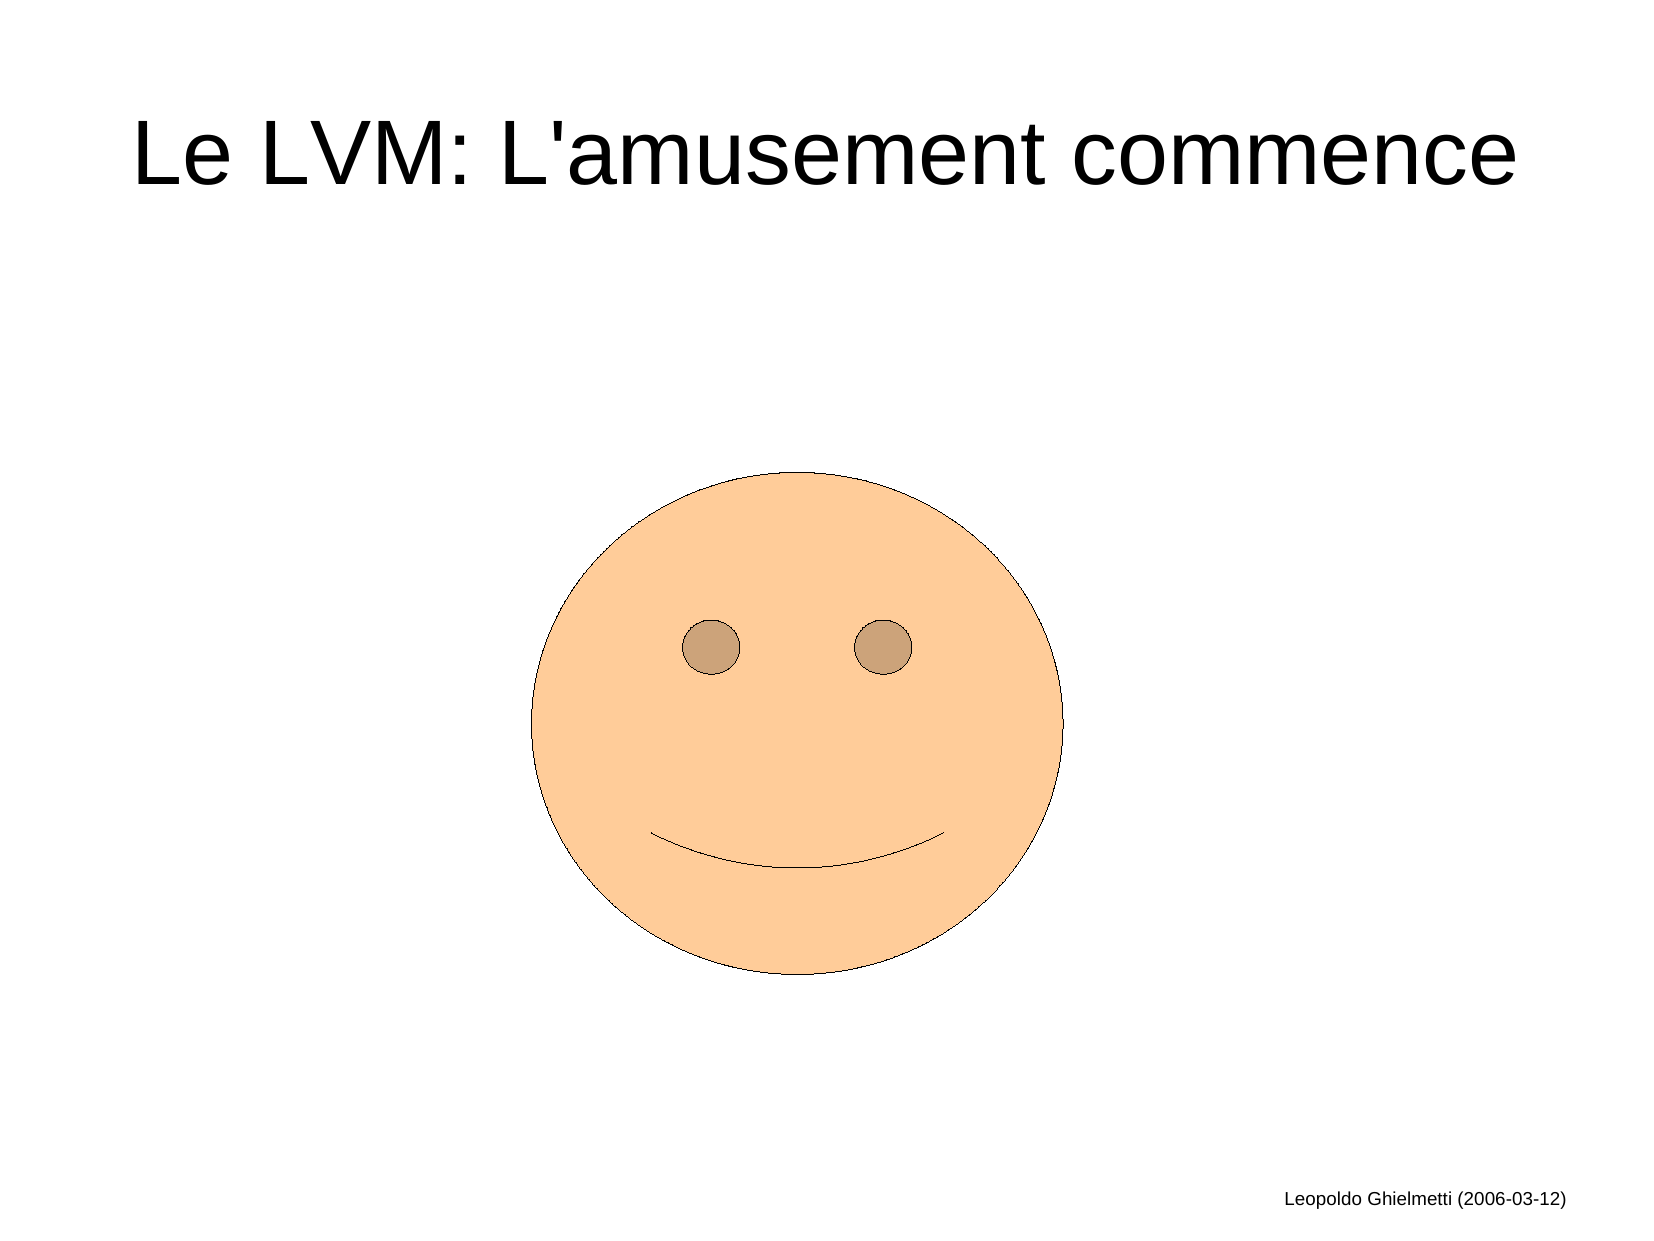

# Le LVM: L'amusement commence
Leopoldo Ghielmetti (2006-03-12)